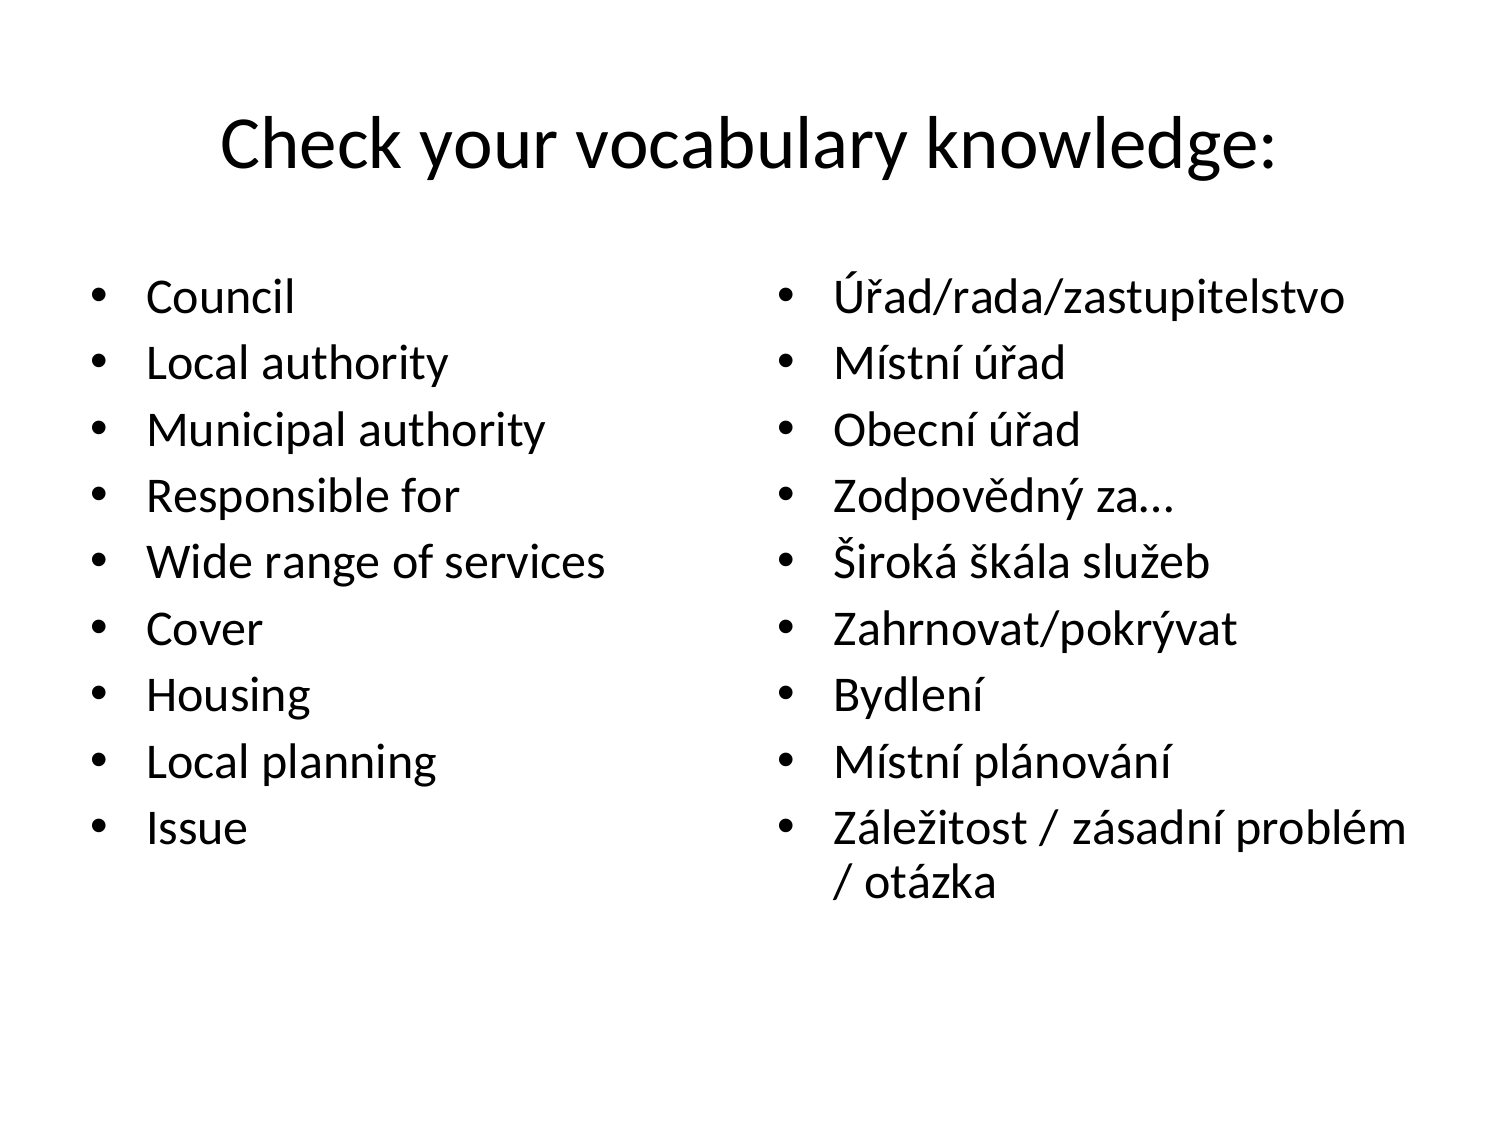

# Check your vocabulary knowledge:
Council
Local authority
Municipal authority
Responsible for
Wide range of services
Cover
Housing
Local planning
Issue
Úřad/rada/zastupitelstvo
Místní úřad
Obecní úřad
Zodpovědný za…
Široká škála služeb
Zahrnovat/pokrývat
Bydlení
Místní plánování
Záležitost / zásadní problém / otázka